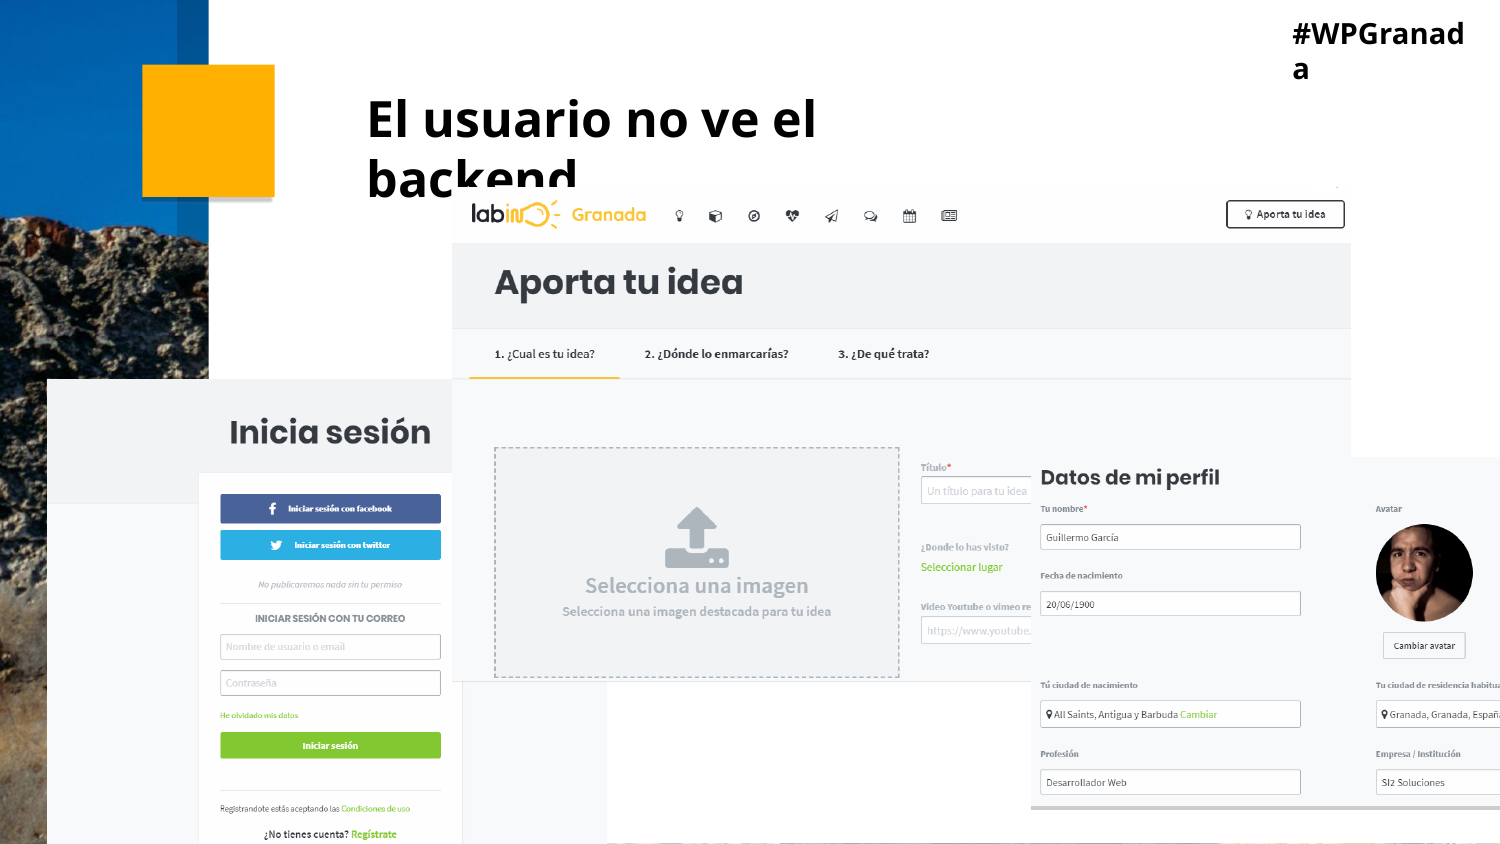

#WPGranada
El usuario no ve el backend